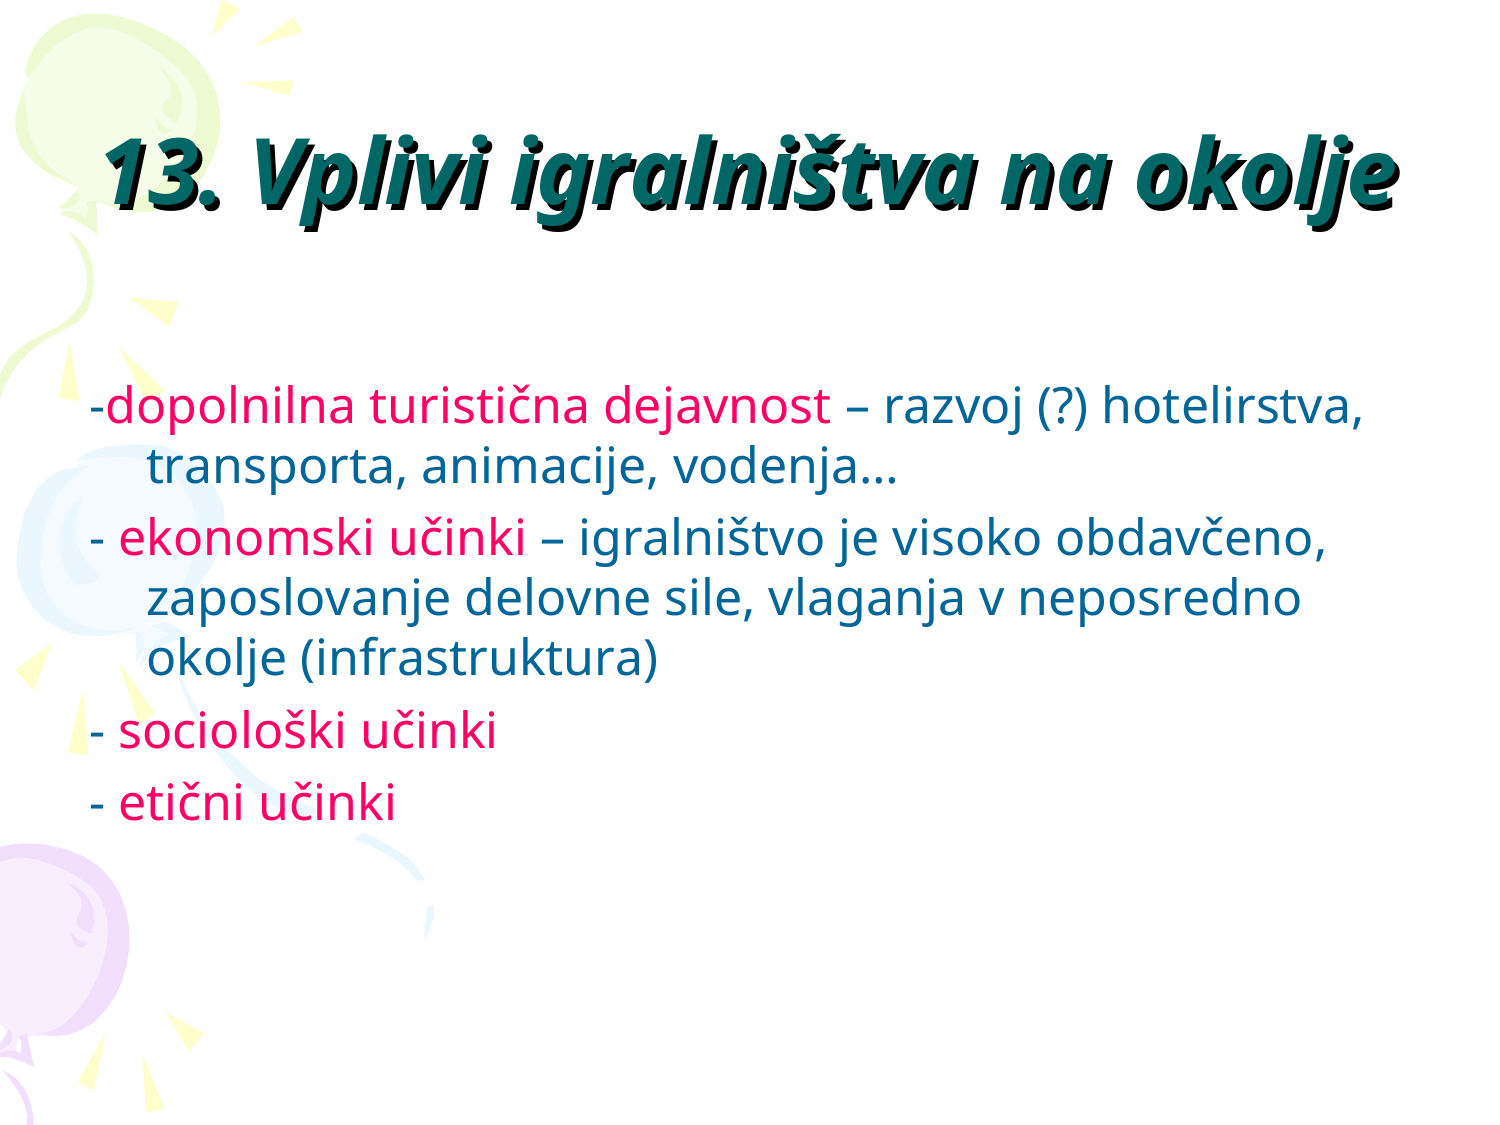

# 13. Vplivi igralništva na okolje
-dopolnilna turistična dejavnost – razvoj (?) hotelirstva, transporta, animacije, vodenja…
- ekonomski učinki – igralništvo je visoko obdavčeno, zaposlovanje delovne sile, vlaganja v neposredno okolje (infrastruktura)
- sociološki učinki
- etični učinki